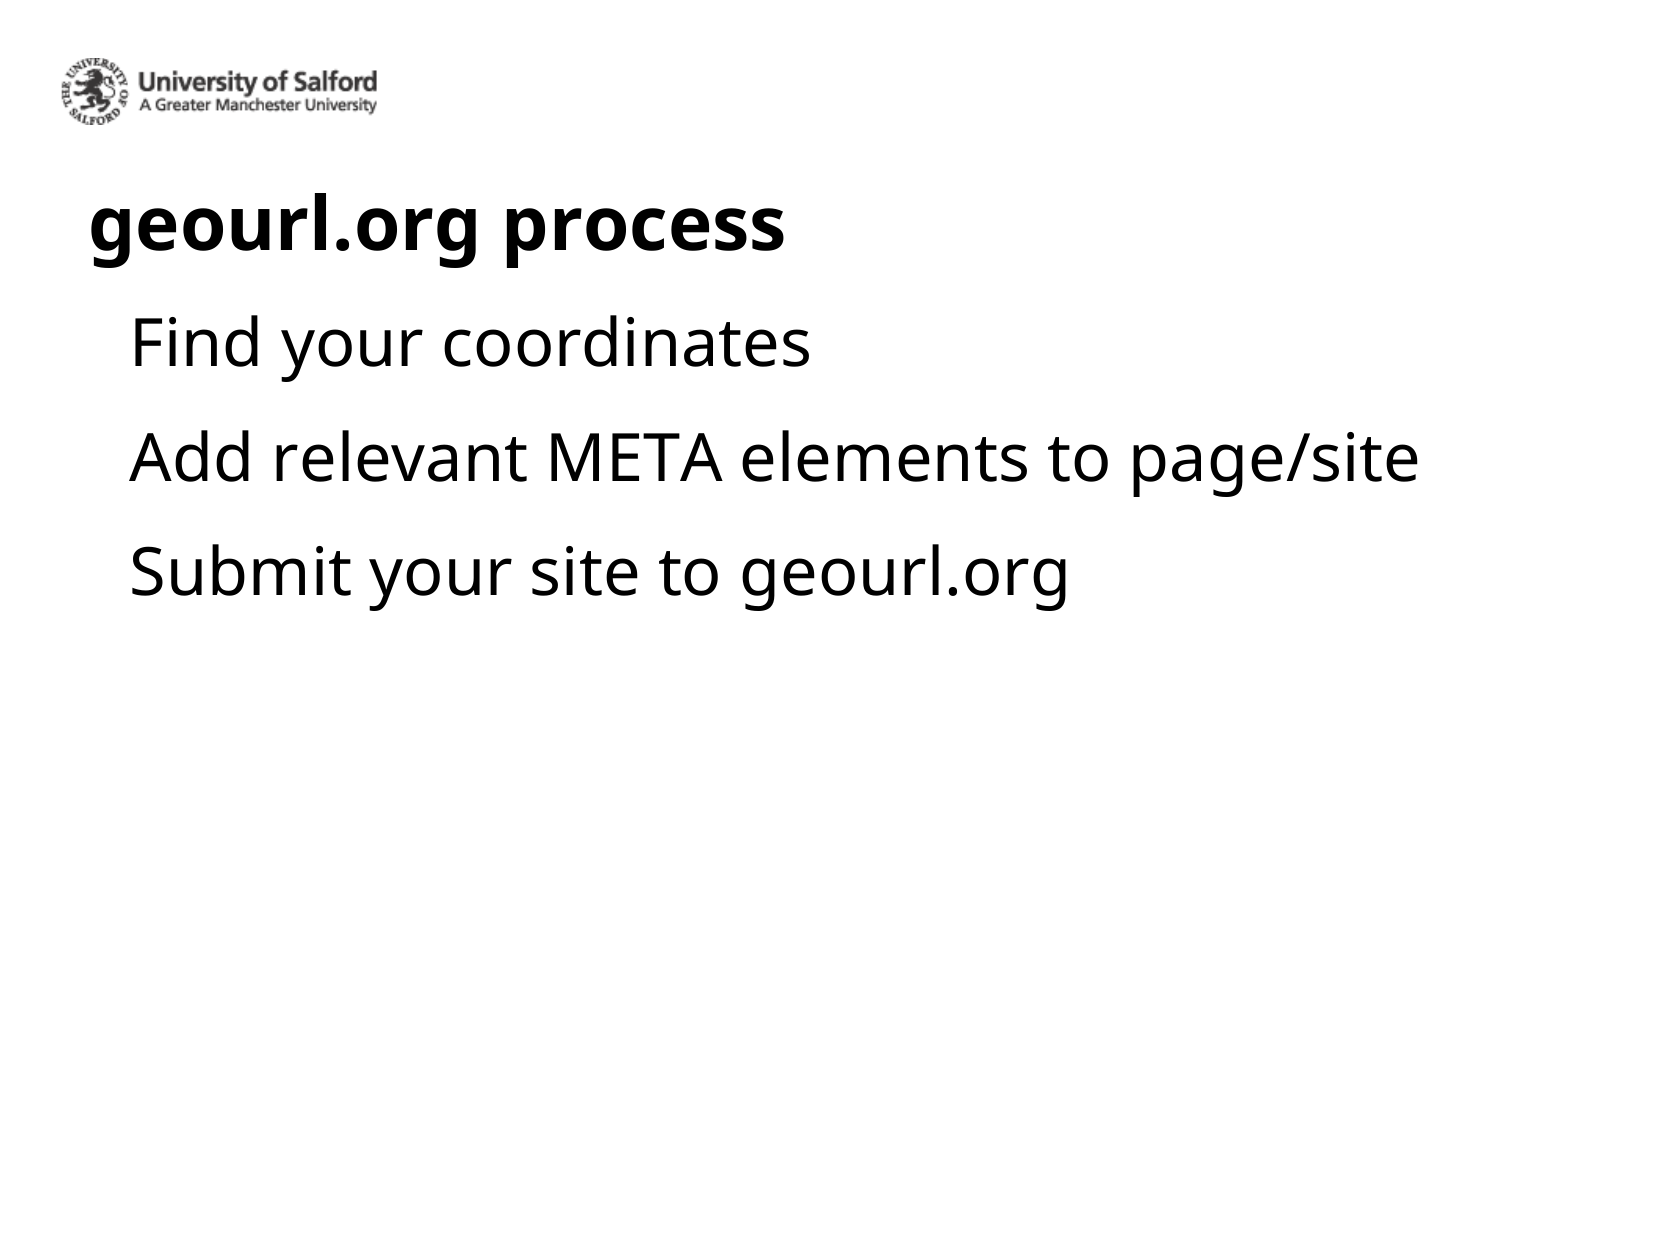

# geourl.org process
Find your coordinates
Add relevant META elements to page/site
Submit your site to geourl.org